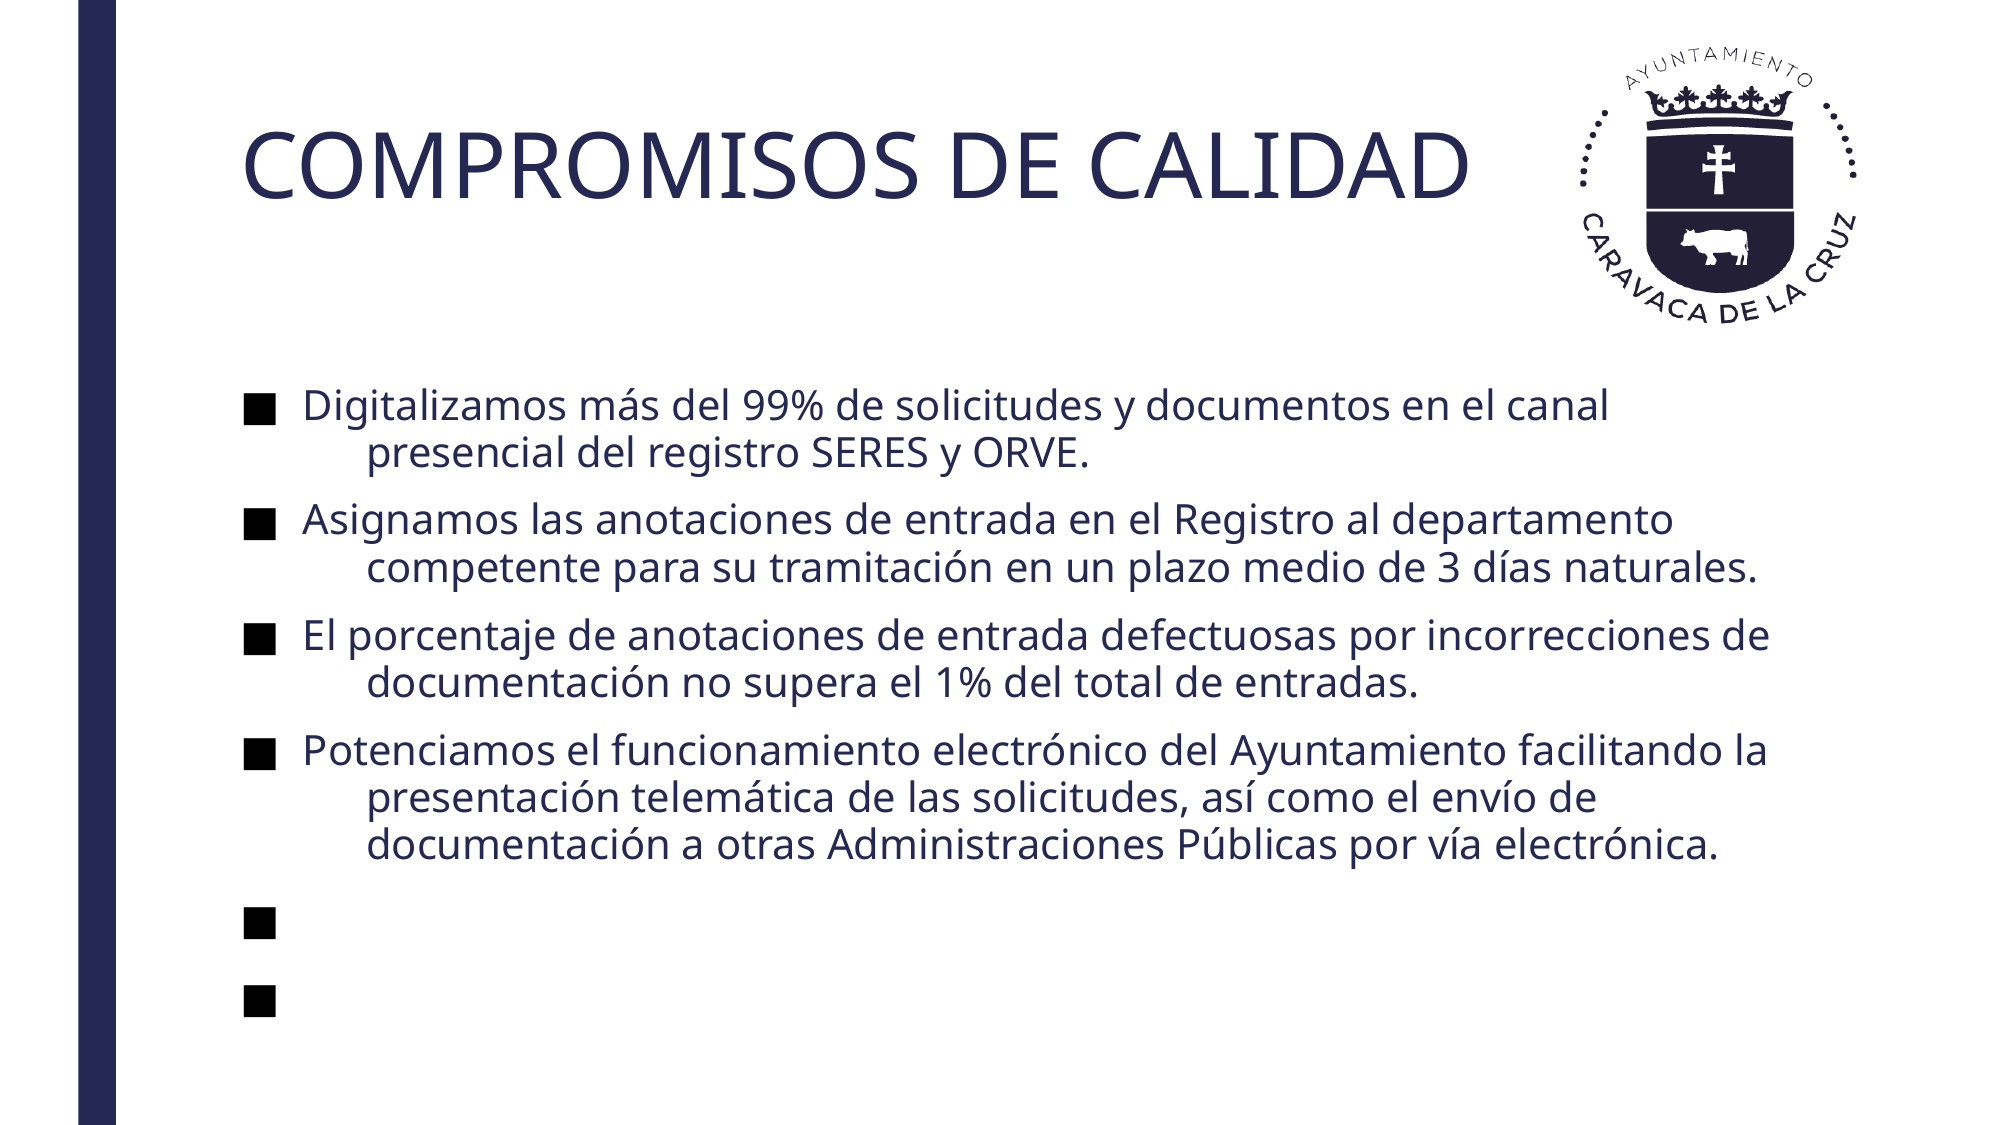

# COMPROMISOS DE CALIDAD
Digitalizamos más del 99% de solicitudes y documentos en el canal presencial del registro SERES y ORVE.
Asignamos las anotaciones de entrada en el Registro al departamento competente para su tramitación en un plazo medio de 3 días naturales.
El porcentaje de anotaciones de entrada defectuosas por incorrecciones de documentación no supera el 1% del total de entradas.
Potenciamos el funcionamiento electrónico del Ayuntamiento facilitando la presentación telemática de las solicitudes, así como el envío de documentación a otras Administraciones Públicas por vía electrónica.